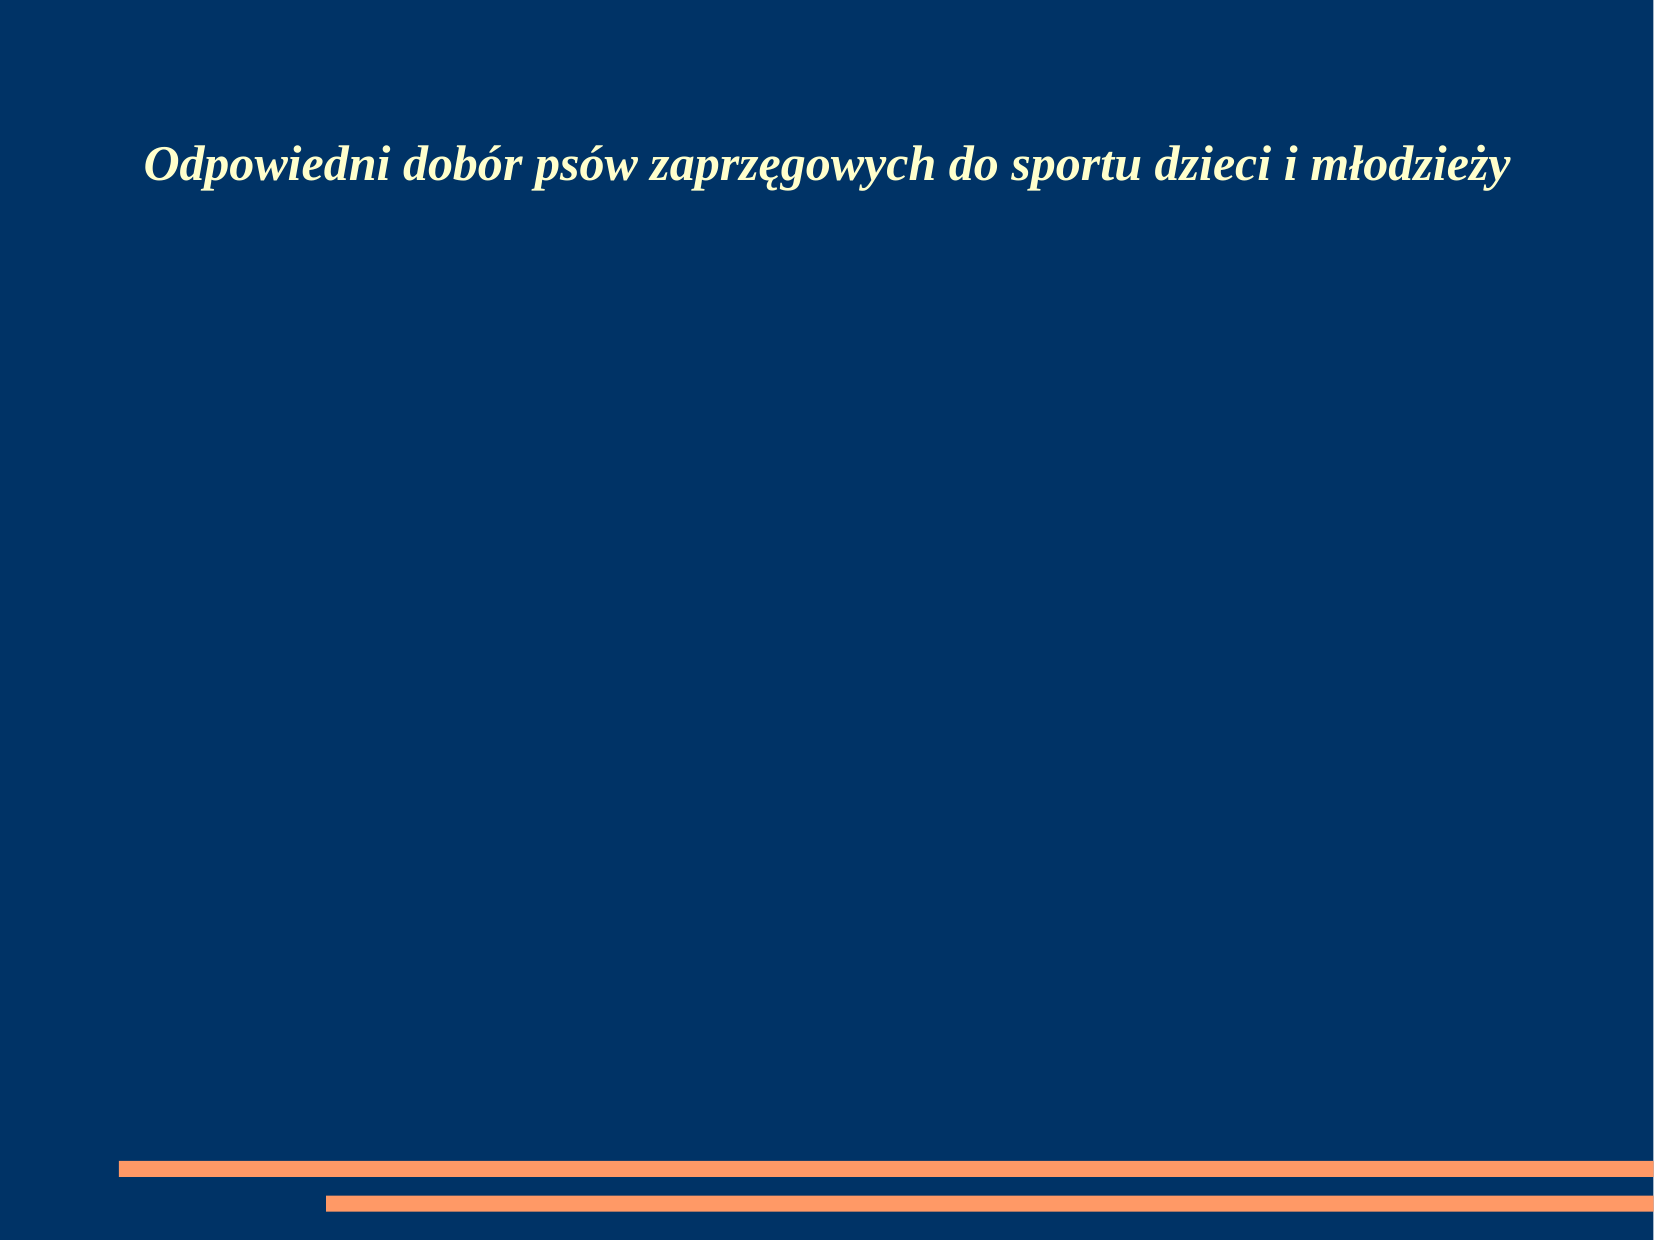

# Odpowiedni dobór psów zaprzęgowych do sportu dzieci i młodzieży